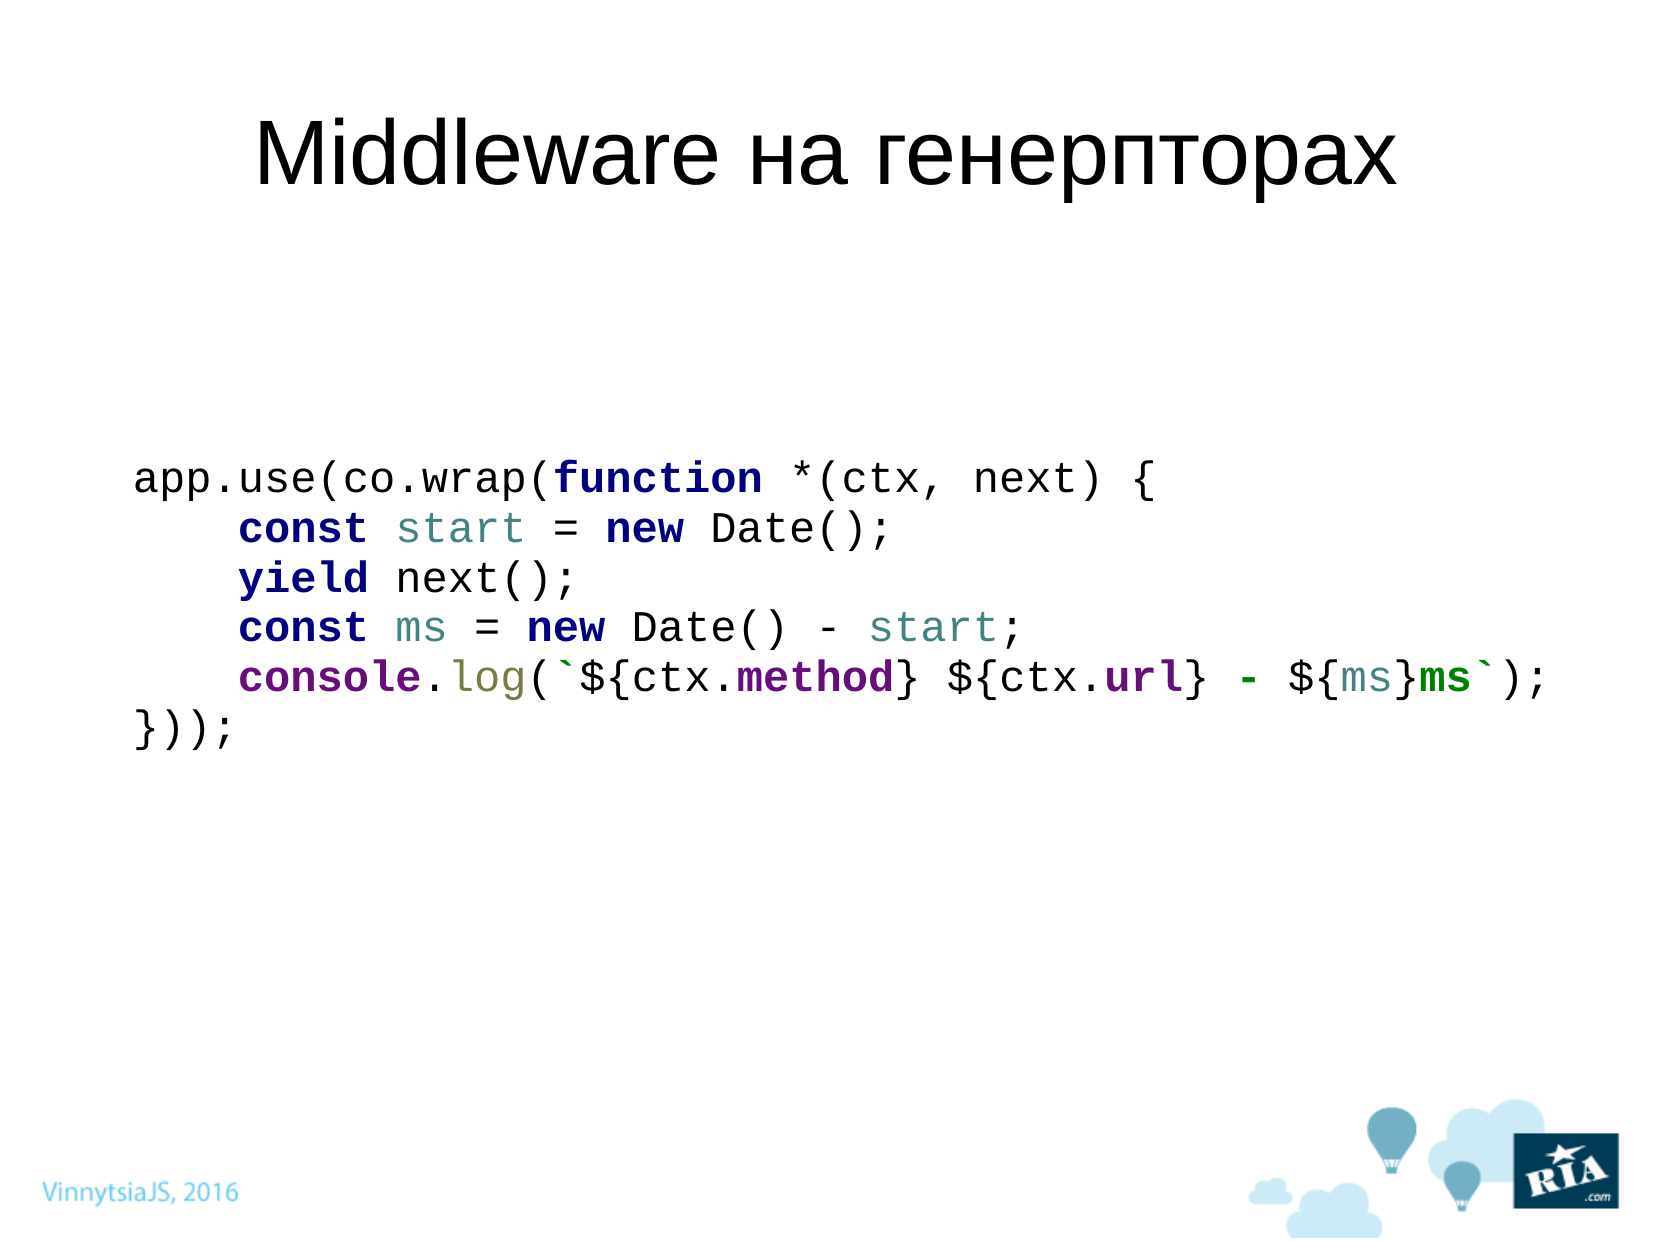

# Middleware на генерпторах
app.use(co.wrap(function *(ctx, next) {
 const start = new Date();
 yield next();
 const ms = new Date() - start;
 console.log(`${ctx.method} ${ctx.url} - ${ms}ms`);
}));